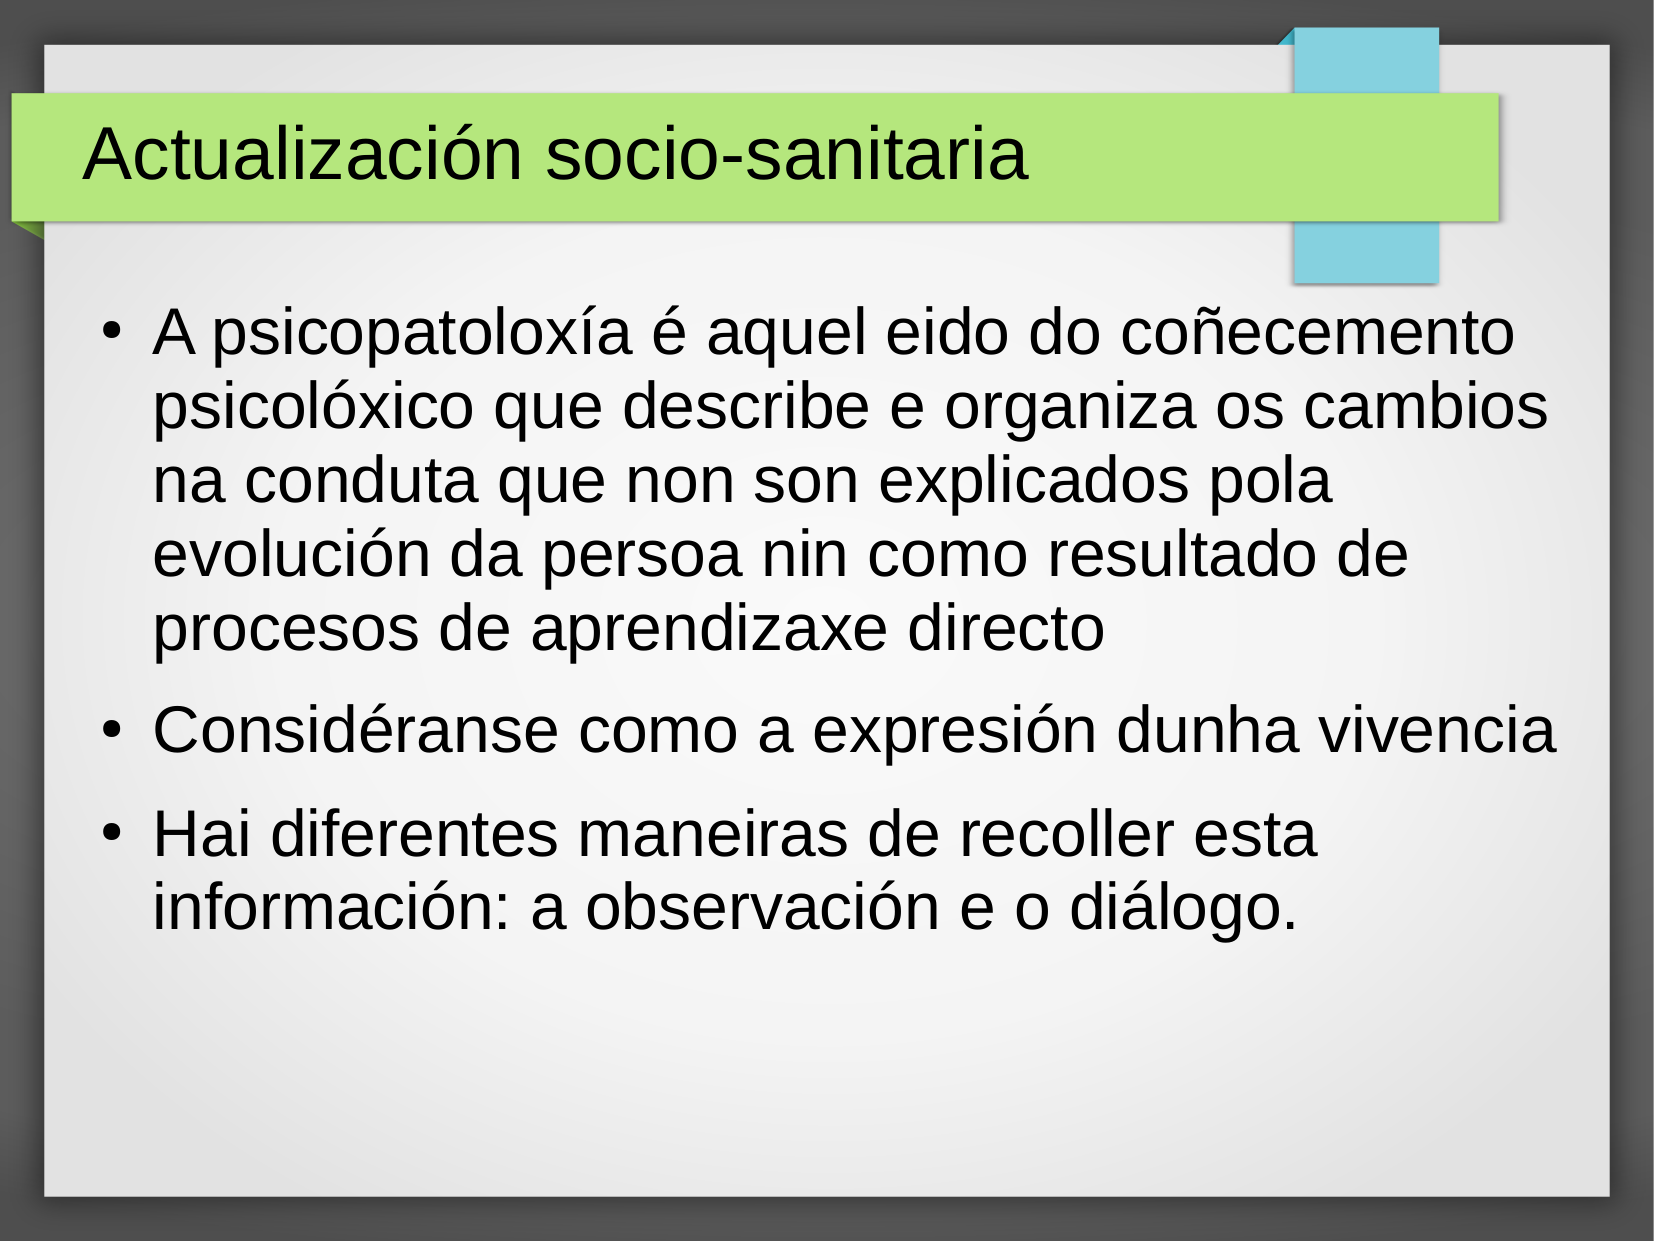

# Actualización socio-sanitaria
A psicopatoloxía é aquel eido do coñecemento psicolóxico que describe e organiza os cambios na conduta que non son explicados pola evolución da persoa nin como resultado de procesos de aprendizaxe directo
Considéranse como a expresión dunha vivencia
Hai diferentes maneiras de recoller esta información: a observación e o diálogo.